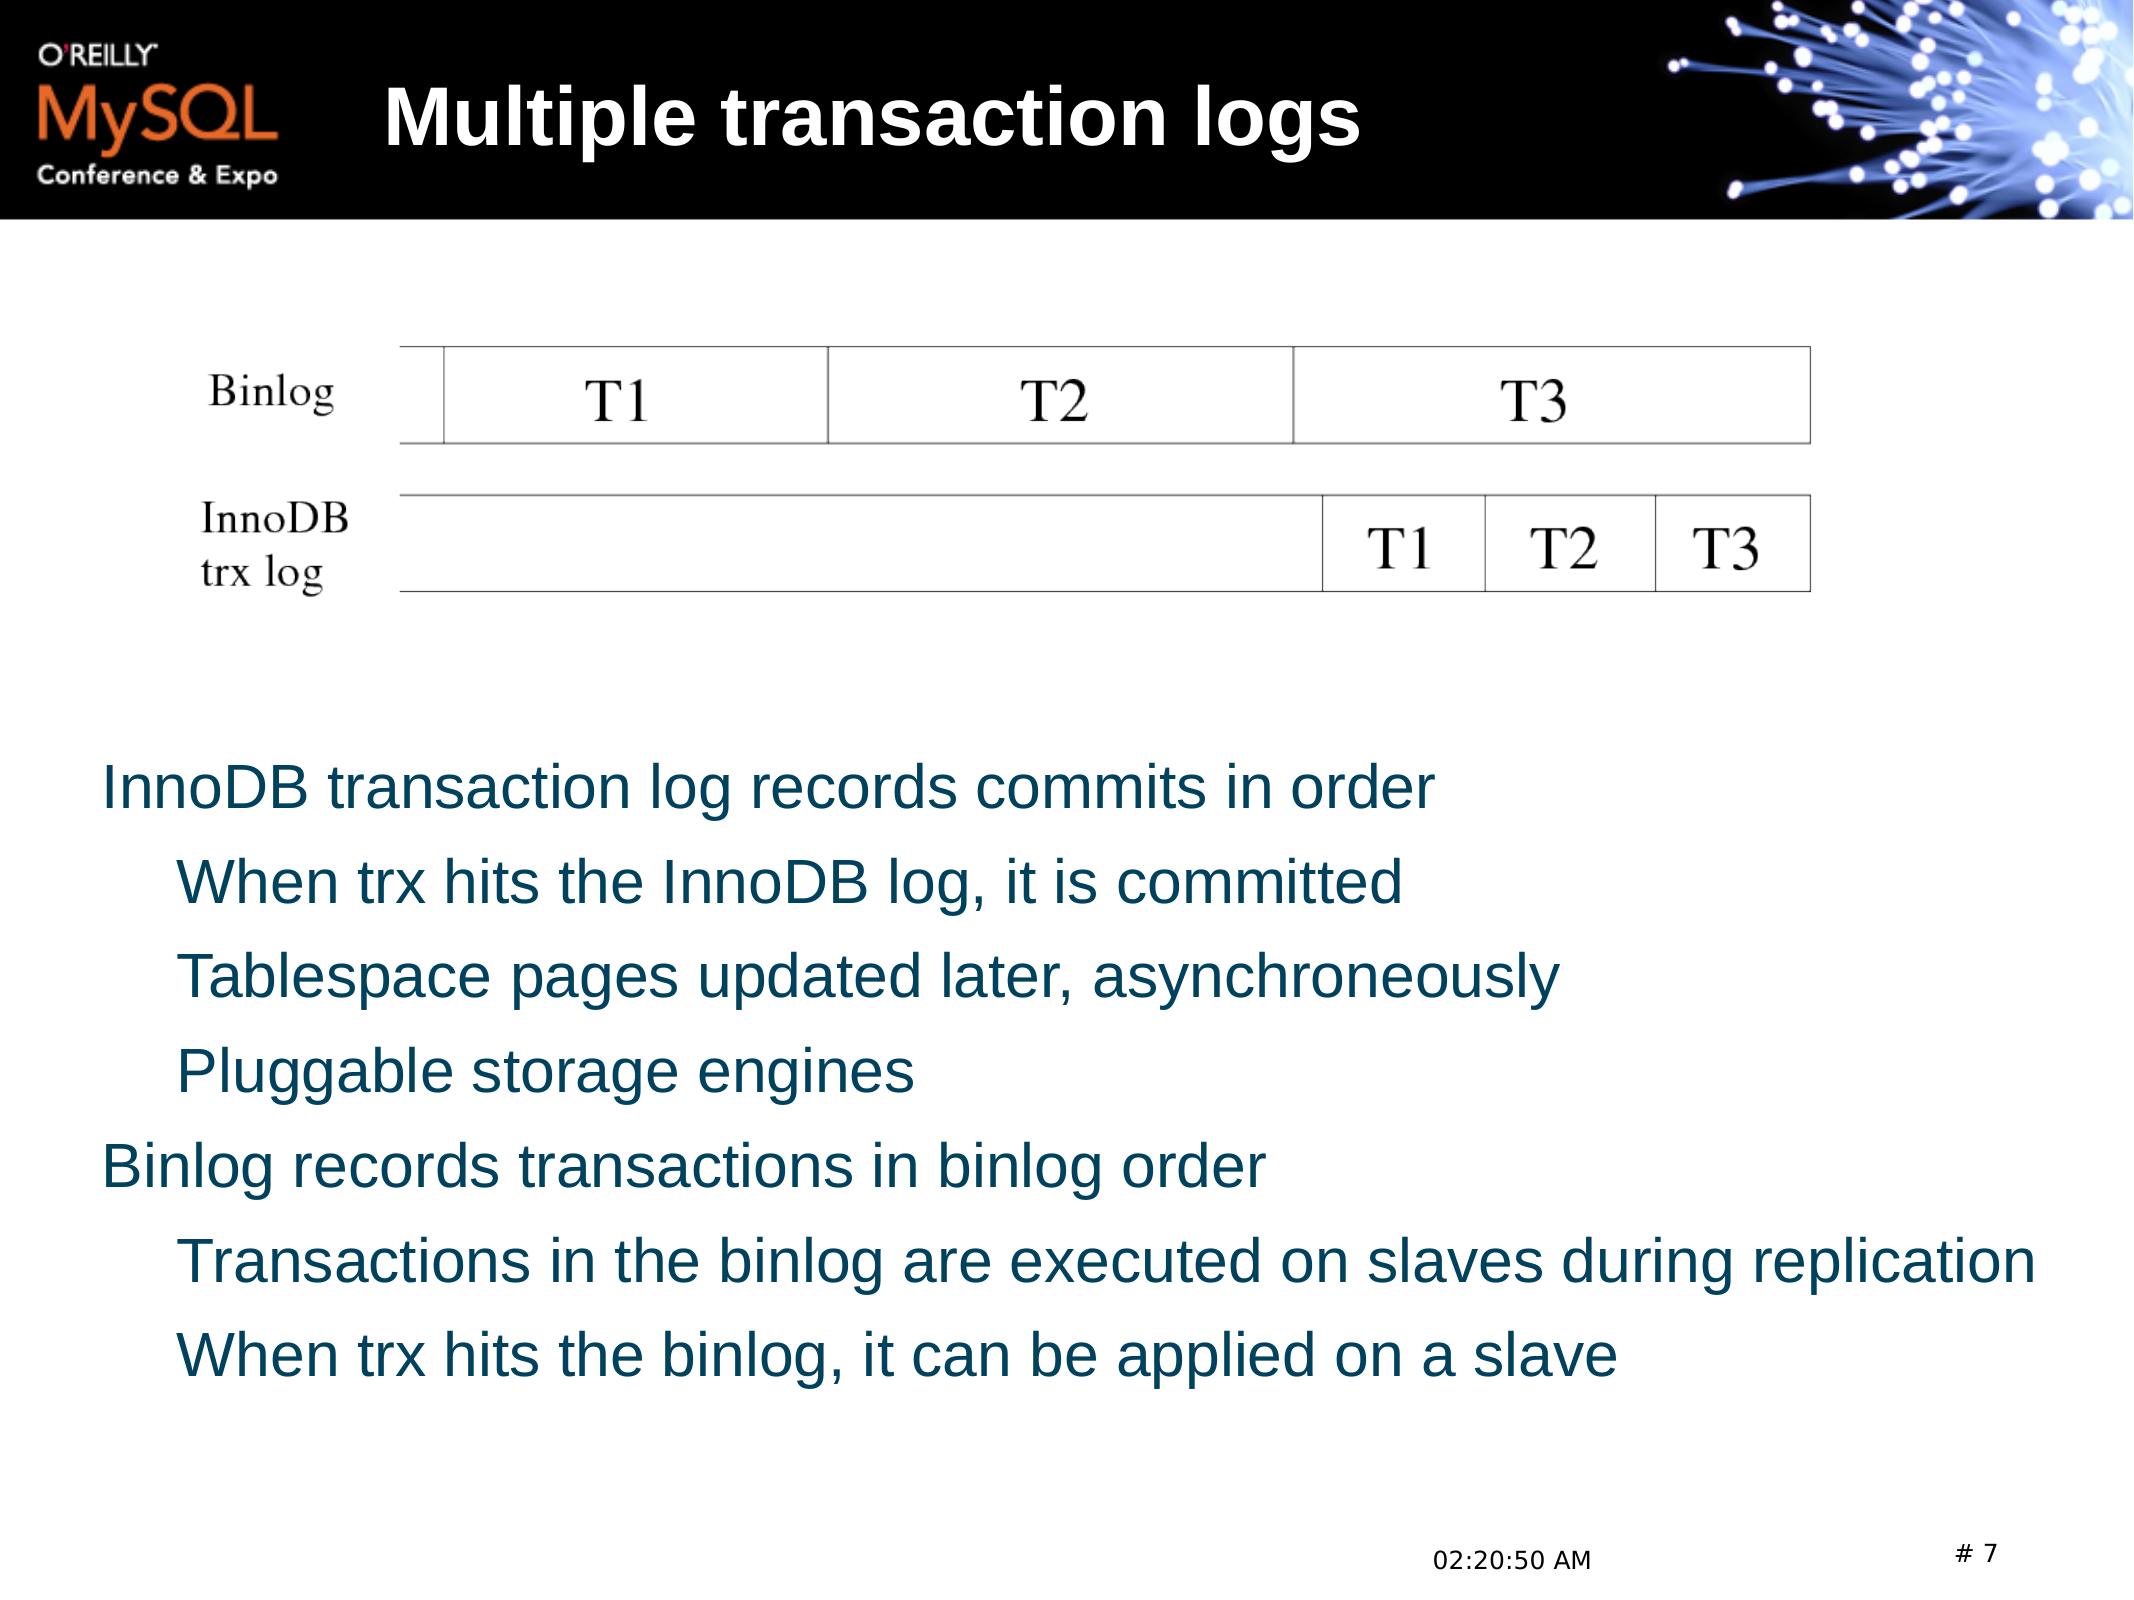

# Multiple transaction logs
InnoDB transaction log records commits in order
When trx hits the InnoDB log, it is committed
Tablespace pages updated later, asynchroneously
Pluggable storage engines
Binlog records transactions in binlog order
Transactions in the binlog are executed on slaves during replication
When trx hits the binlog, it can be applied on a slave